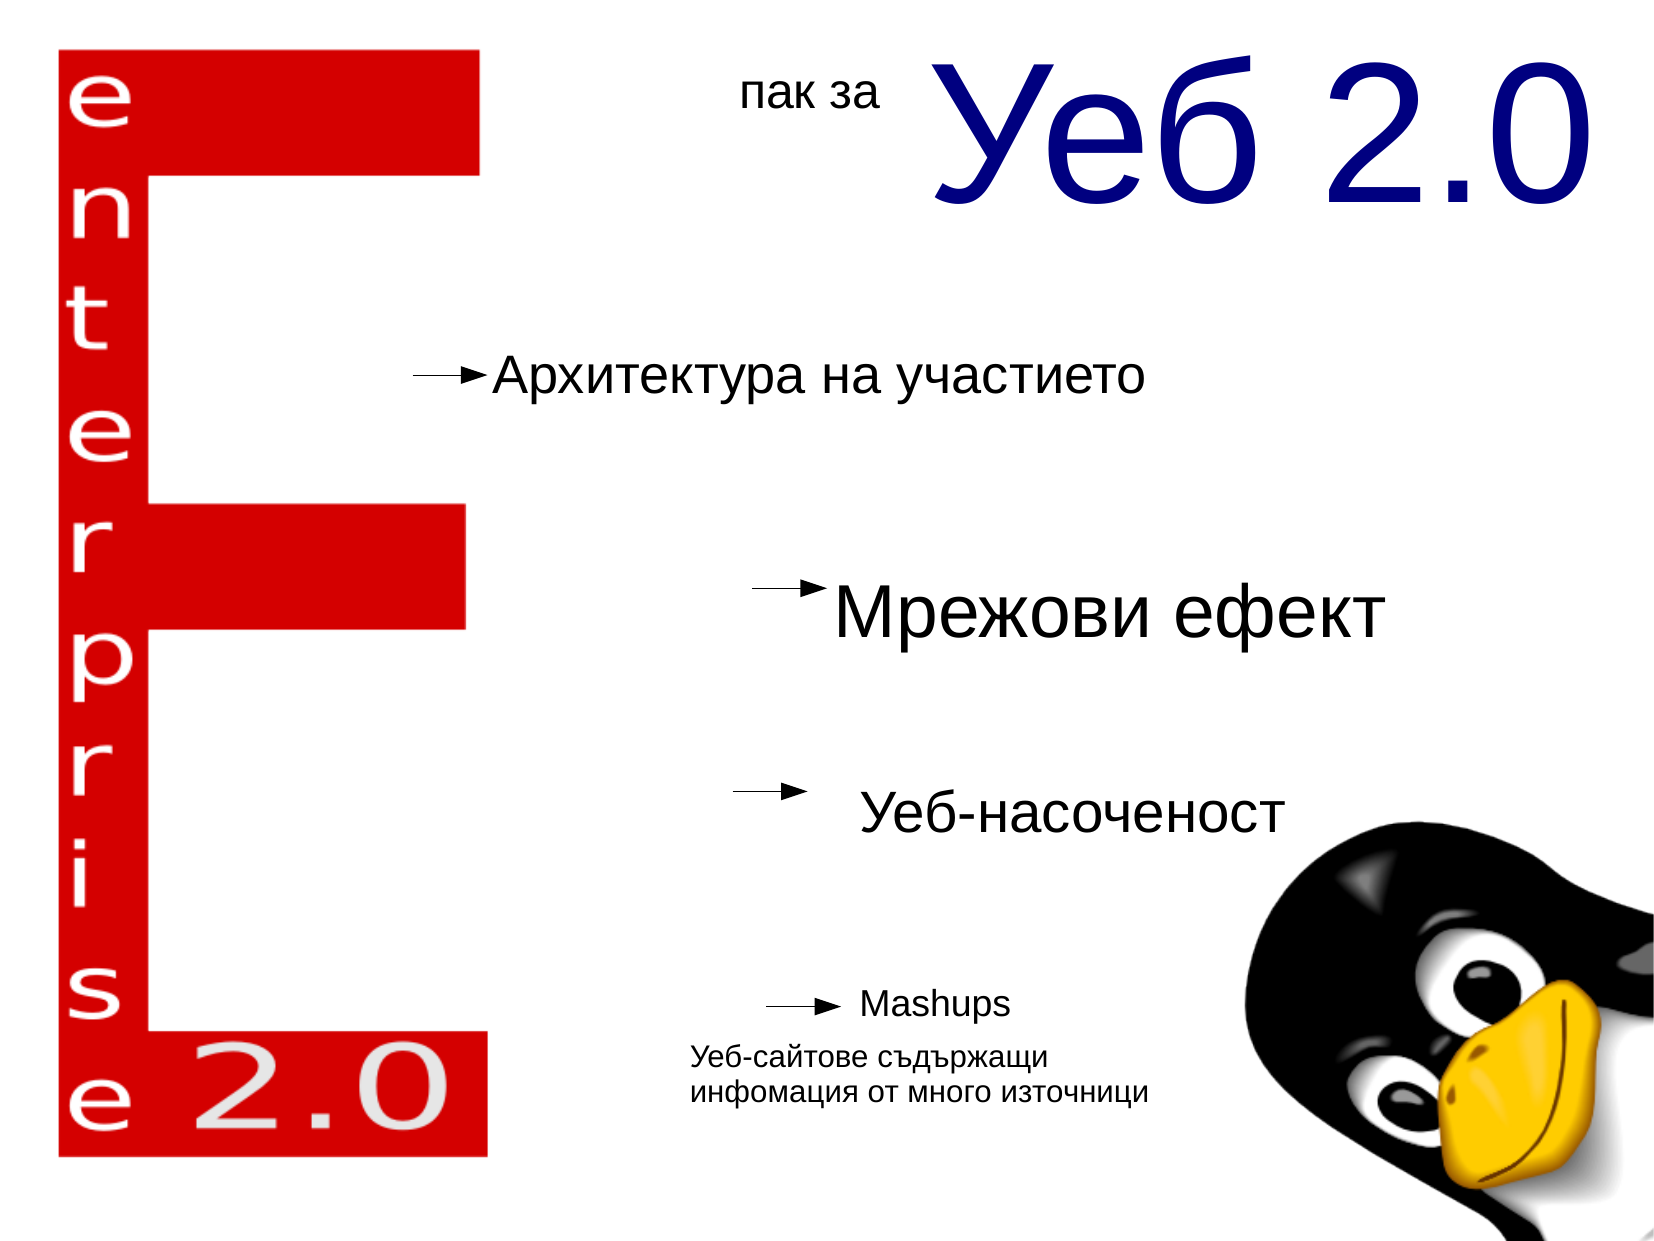

Уеб 2.0
пак за
Архитектура на участието
Мрежови ефект
Уеб-насоченост
Mashups
Уеб-сайтове съдържащи
инфомация от много източници